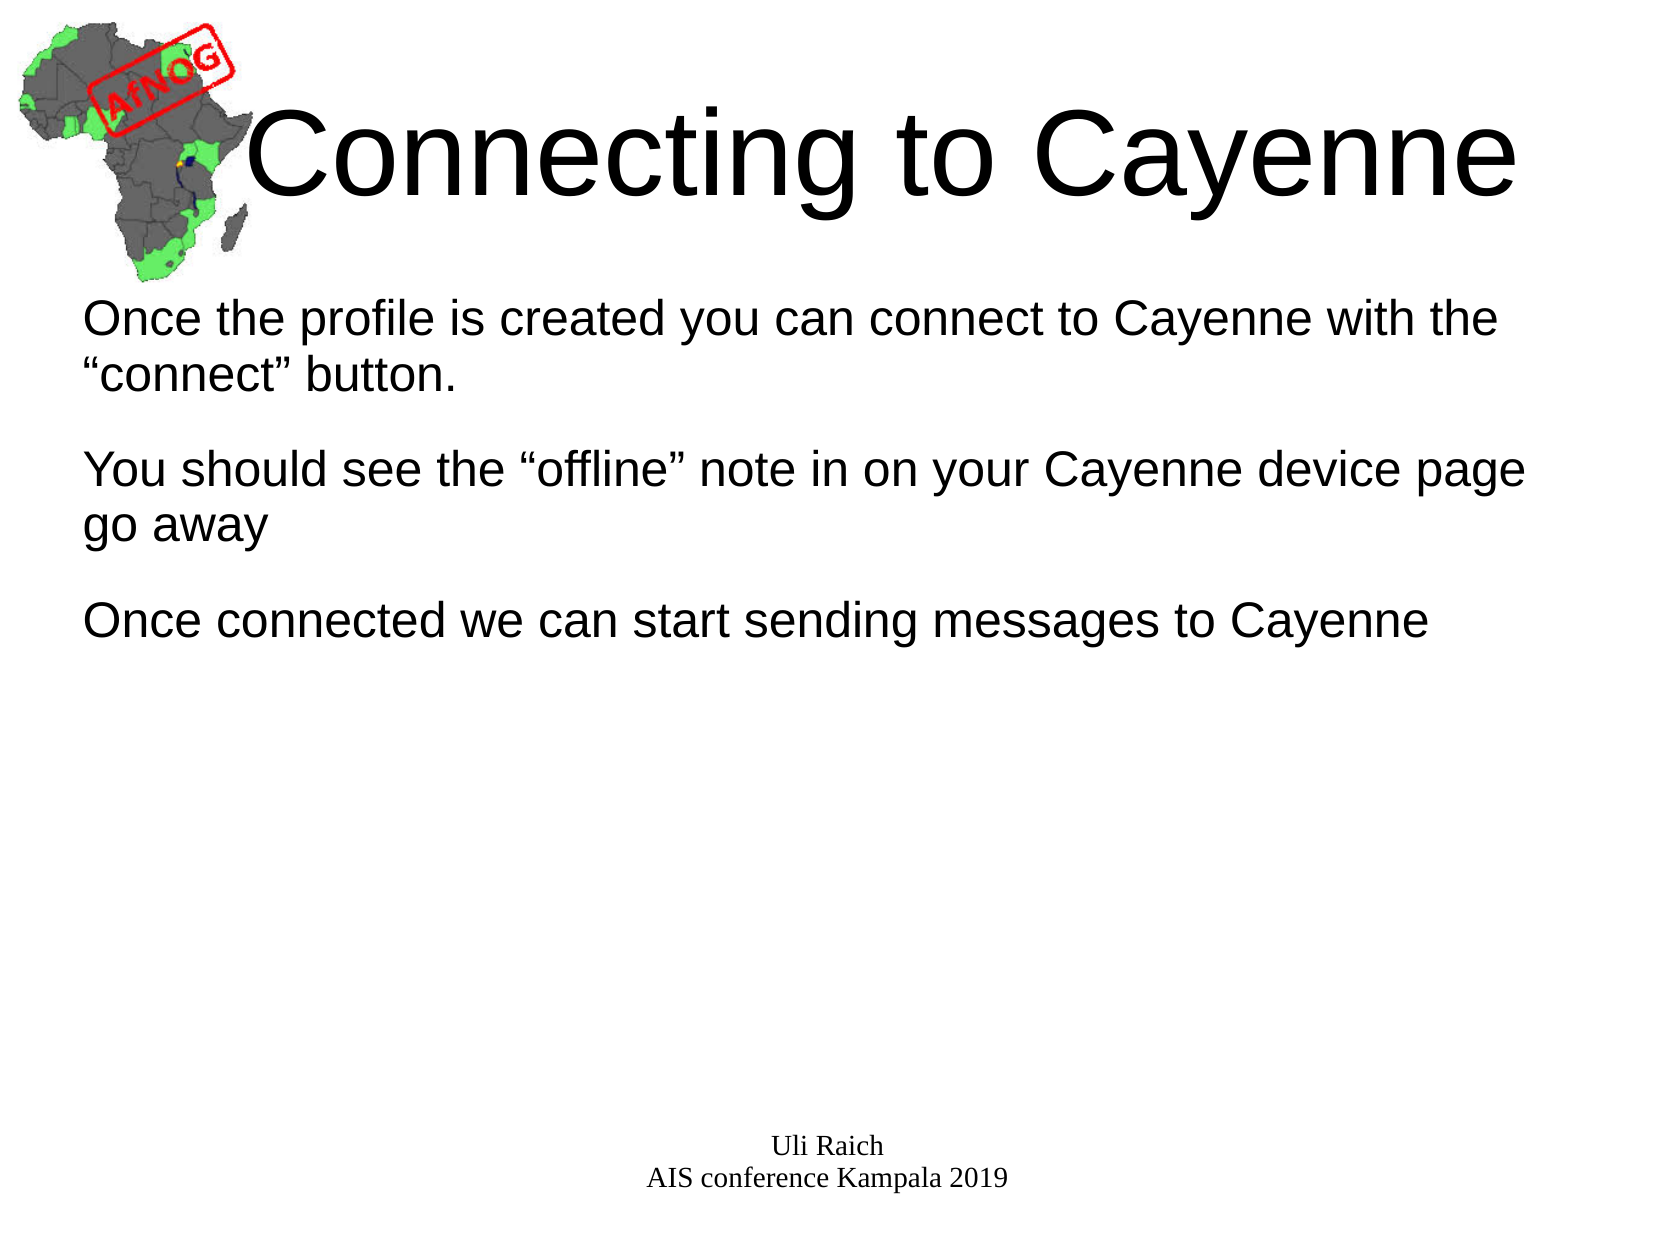

# Connecting to Cayenne
Once the profile is created you can connect to Cayenne with the “connect” button.
You should see the “offline” note in on your Cayenne device page go away
Once connected we can start sending messages to Cayenne